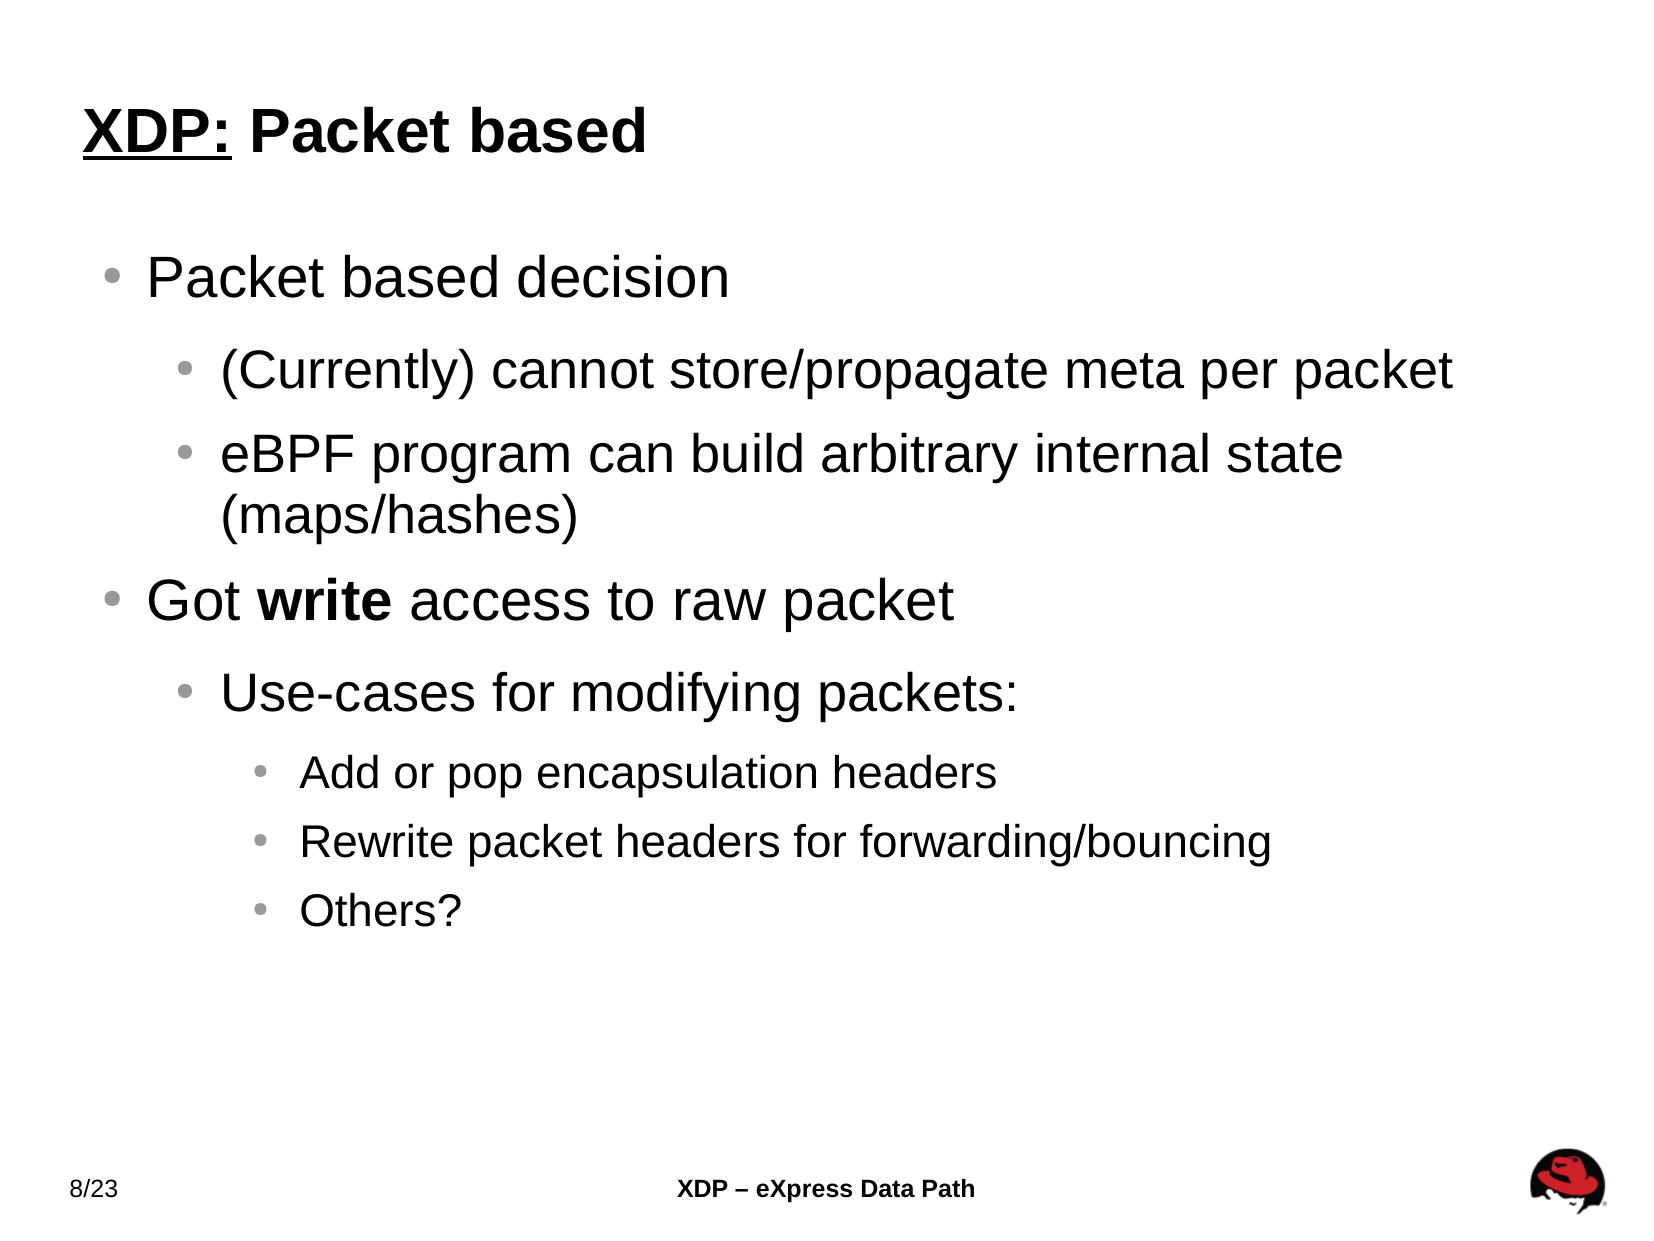

# XDP: Packet based
Packet based decision
(Currently) cannot store/propagate meta per packet
eBPF program can build arbitrary internal state (maps/hashes)
Got write access to raw packet
Use-cases for modifying packets:
Add or pop encapsulation headers
Rewrite packet headers for forwarding/bouncing
Others?